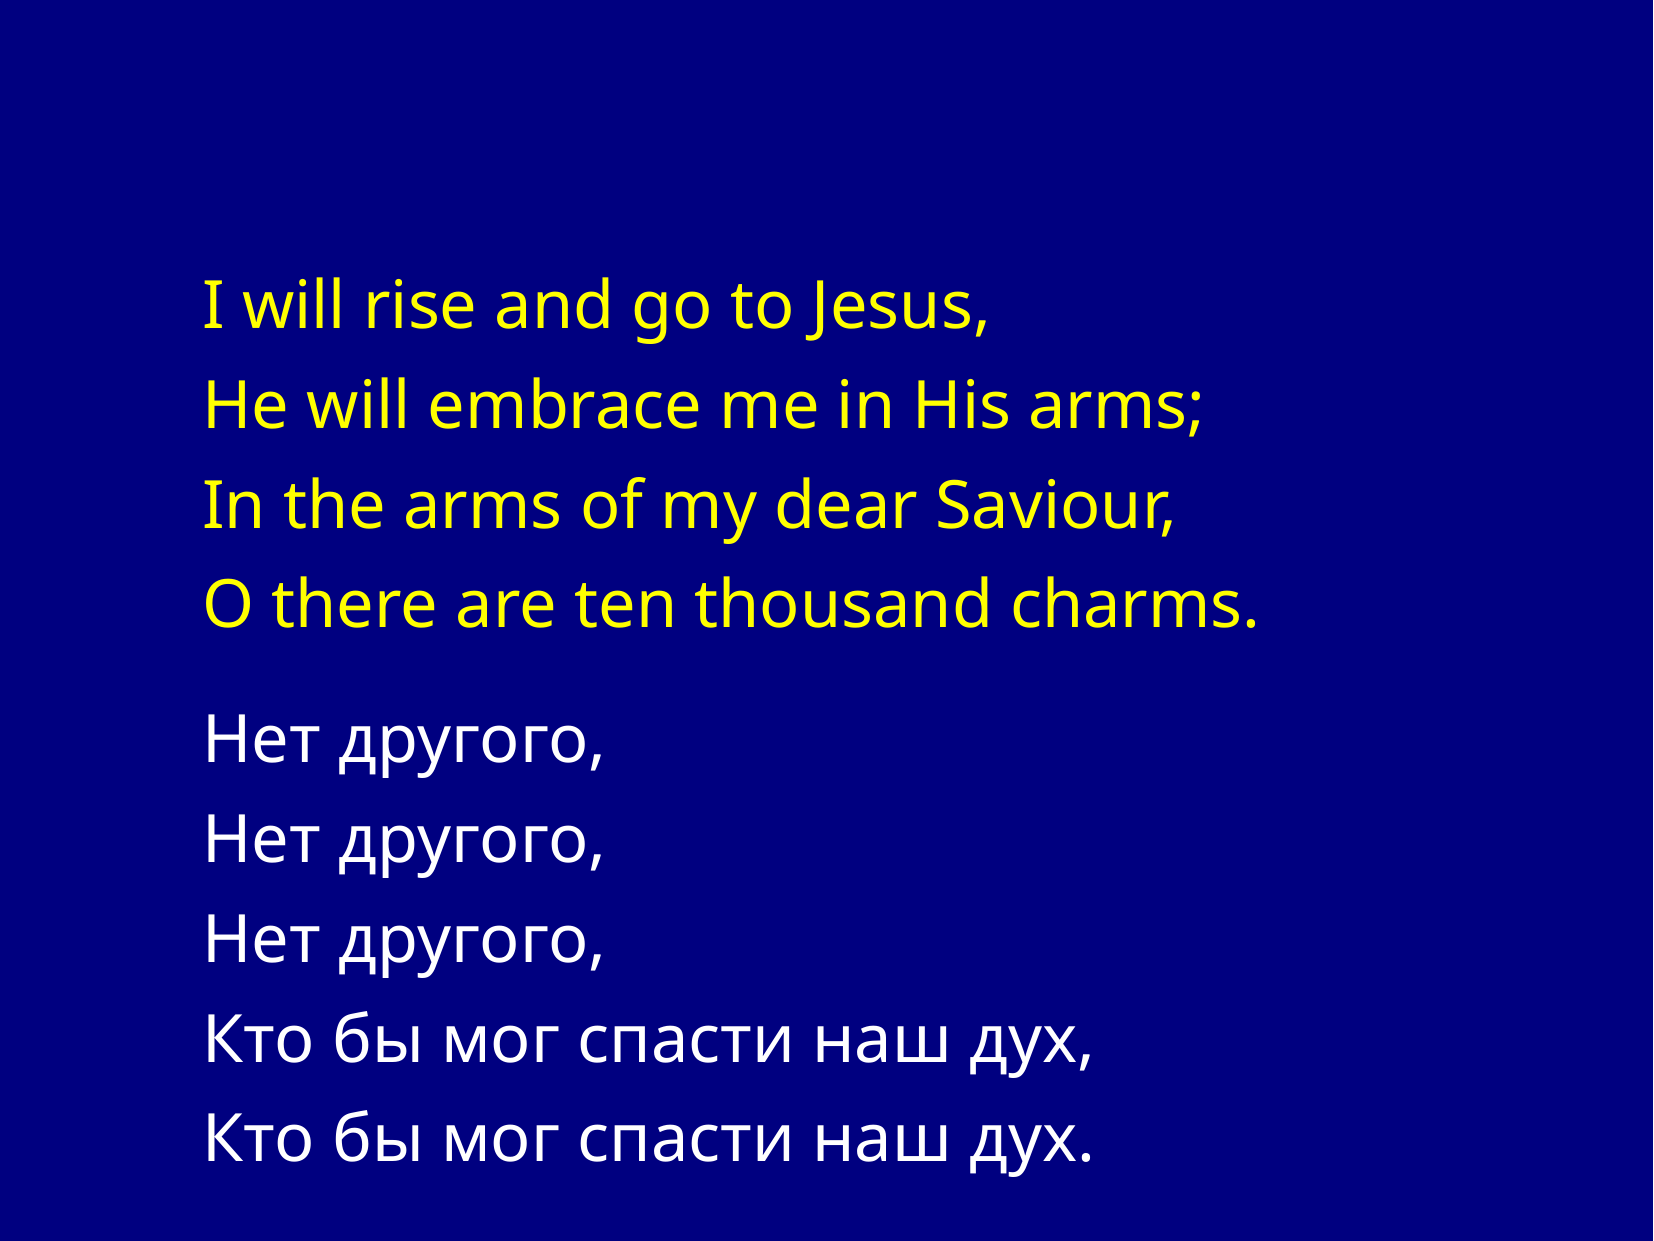

I will rise and go to Jesus,
	He will embrace me in His arms;
	In the arms of my dear Saviour,
	O there are ten thousand charms.
	Нет другого,
	Нет другого,
	Нет другого,
	Кто бы мог спасти наш дух,
	Кто бы мог спасти наш дух.